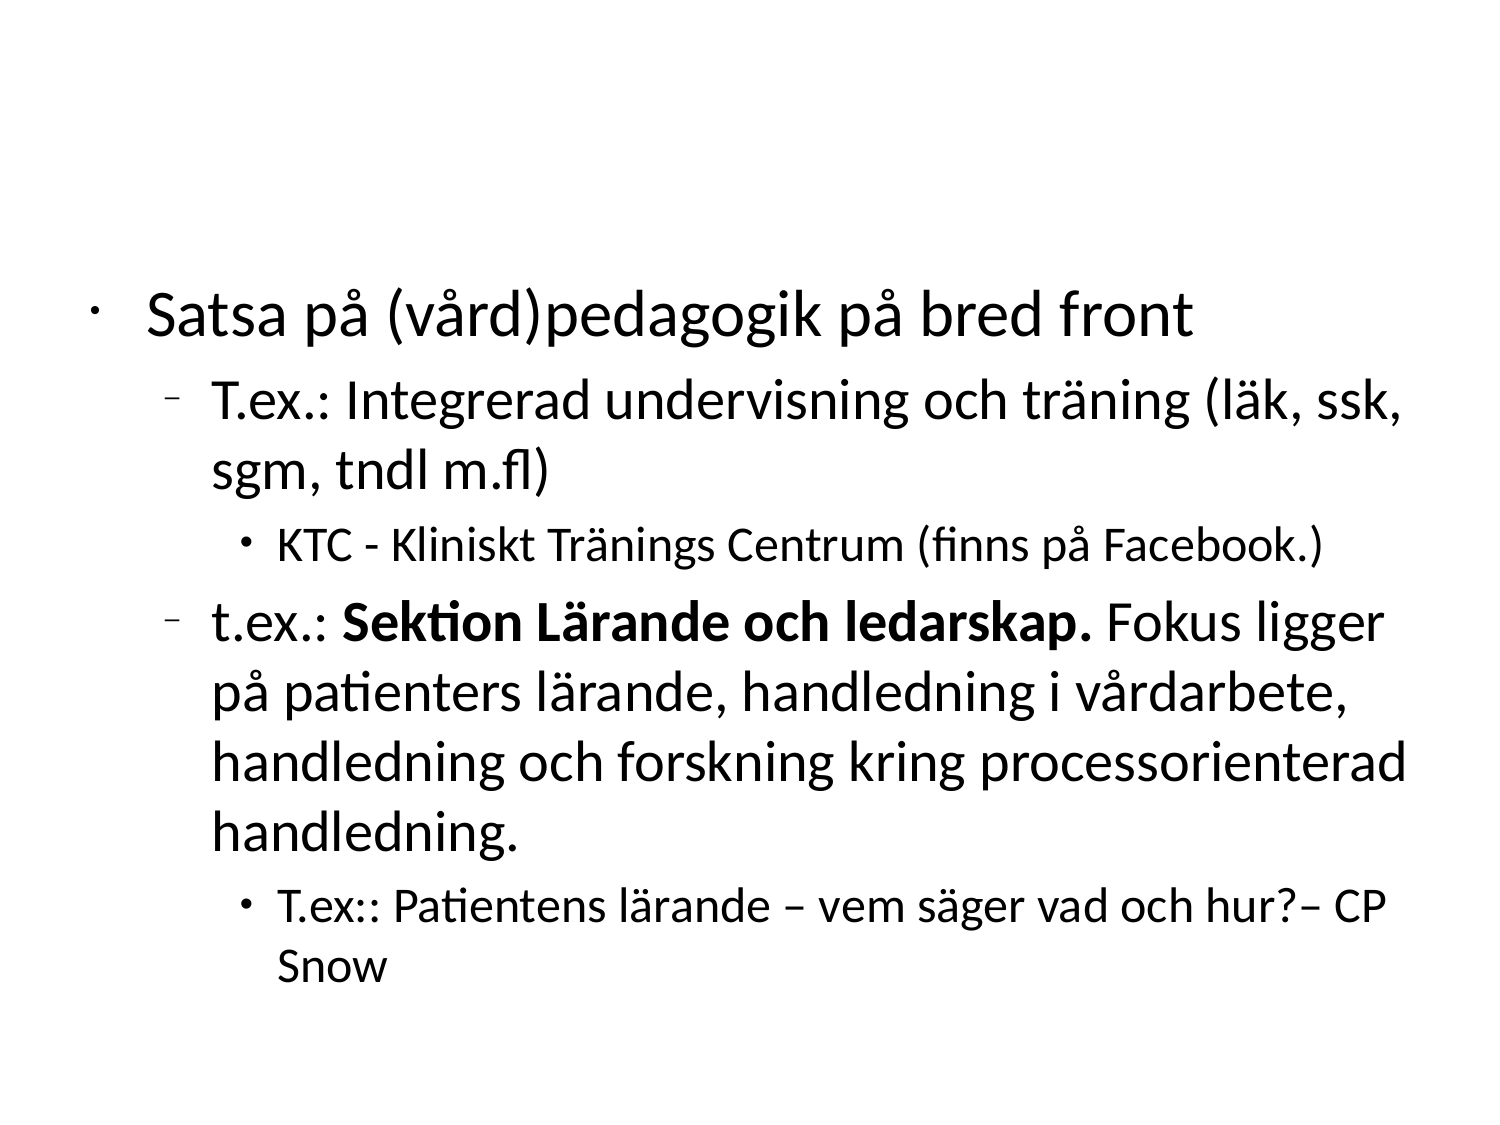

# Satsa på (vård)pedagogik på bred front
T.ex.: Integrerad undervisning och träning (läk, ssk, sgm, tndl m.fl)
KTC - Kliniskt Tränings Centrum (finns på Facebook.)
t.ex.: Sektion Lärande och ledarskap. Fokus ligger på patienters lärande, handledning i vårdarbete, handledning och forskning kring processorienterad handledning.
T.ex:: Patientens lärande – vem säger vad och hur?– CP Snow